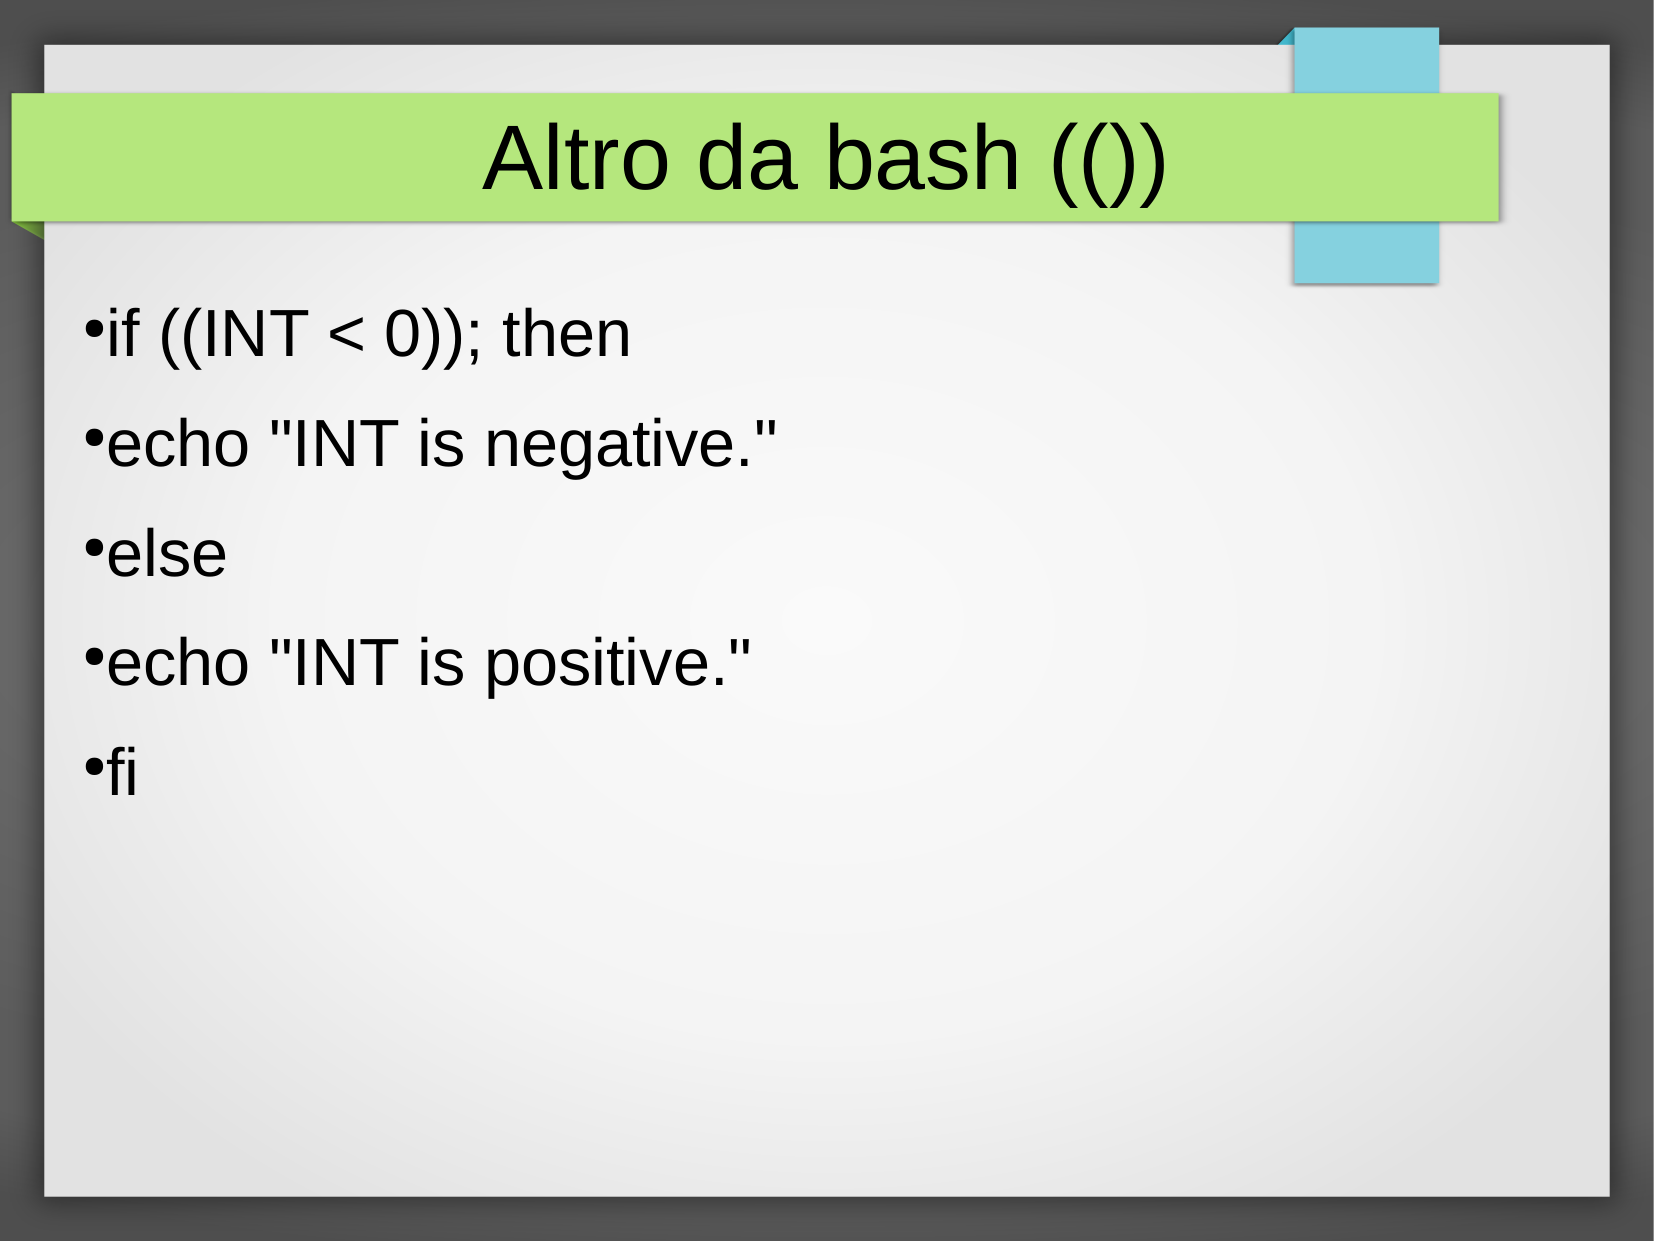

# Altro da bash (())
if ((INT < 0)); then
echo "INT is negative."
else
echo "INT is positive."
fi